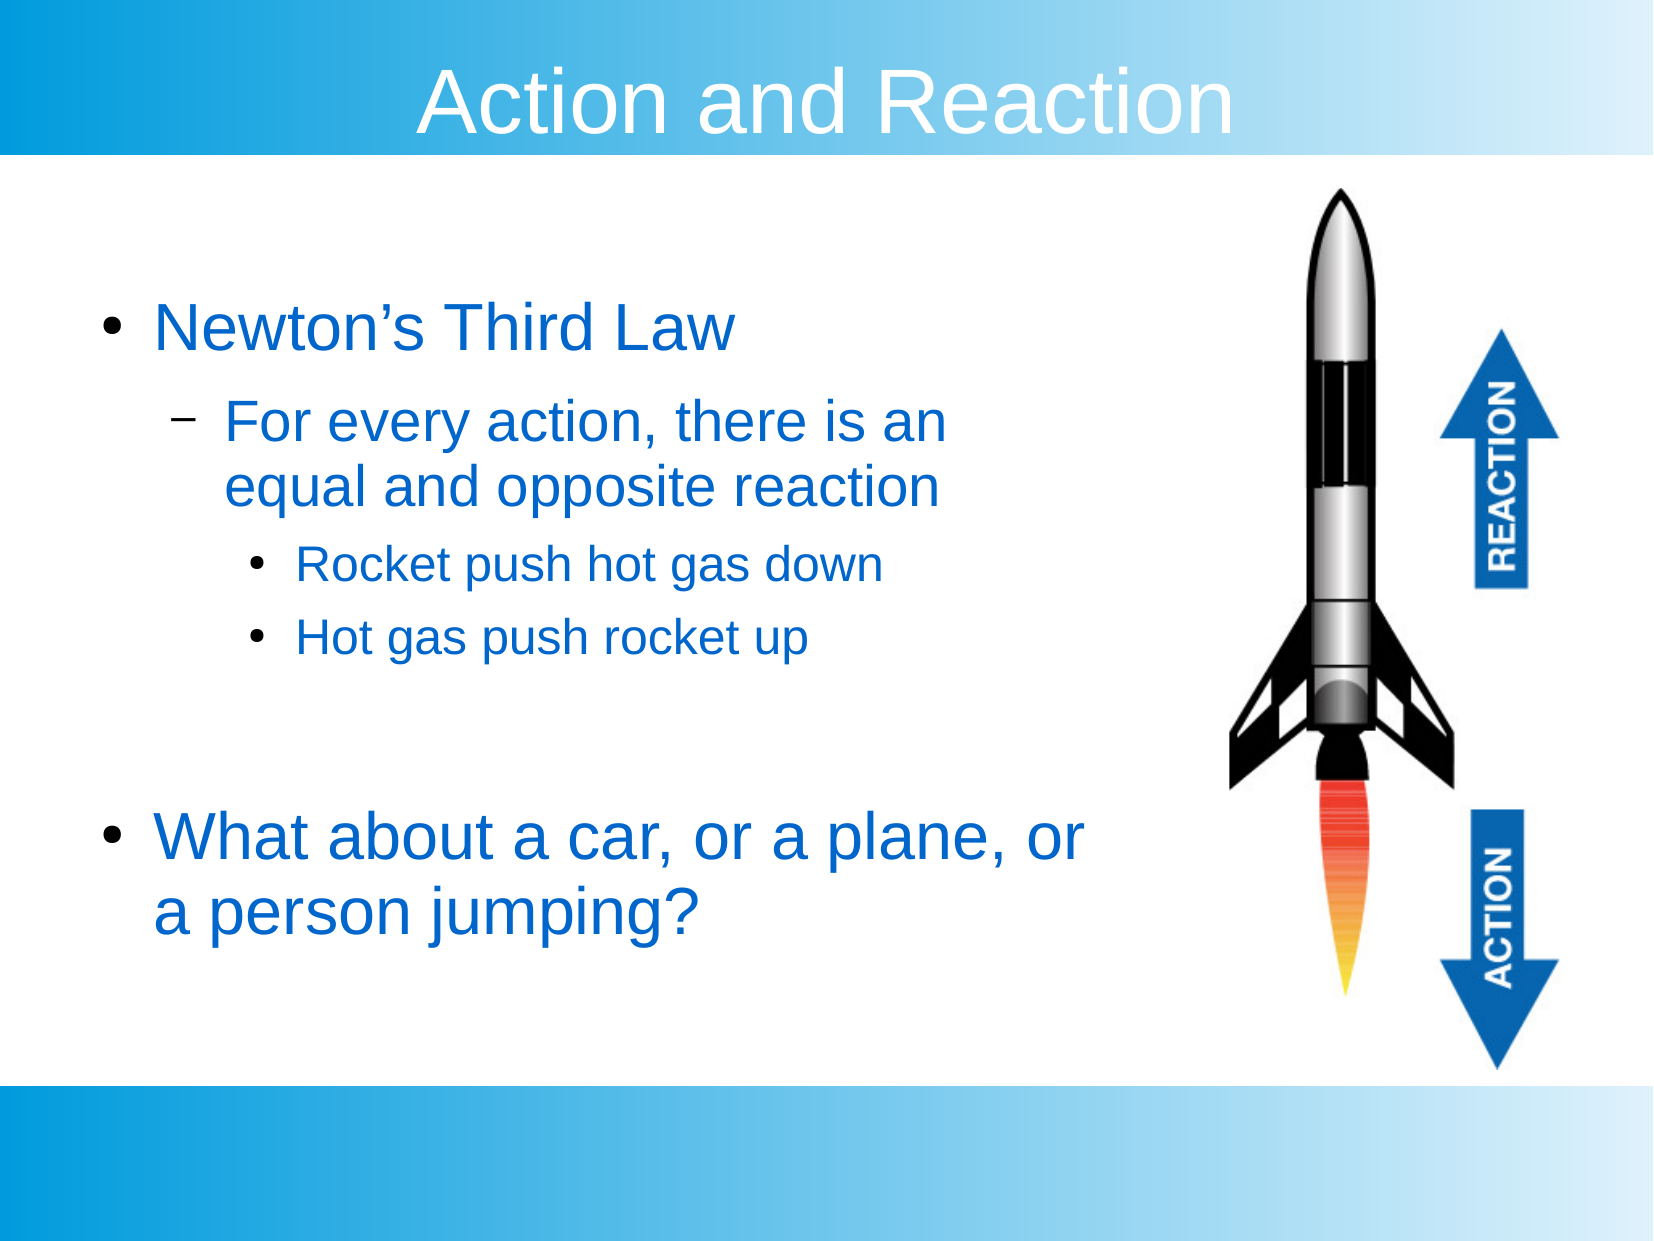

# Action and Reaction
Newton’s Third Law
For every action, there is an
equal and opposite reaction
Rocket push hot gas down
Hot gas push rocket up
What about a car, or a plane, or
a person jumping?